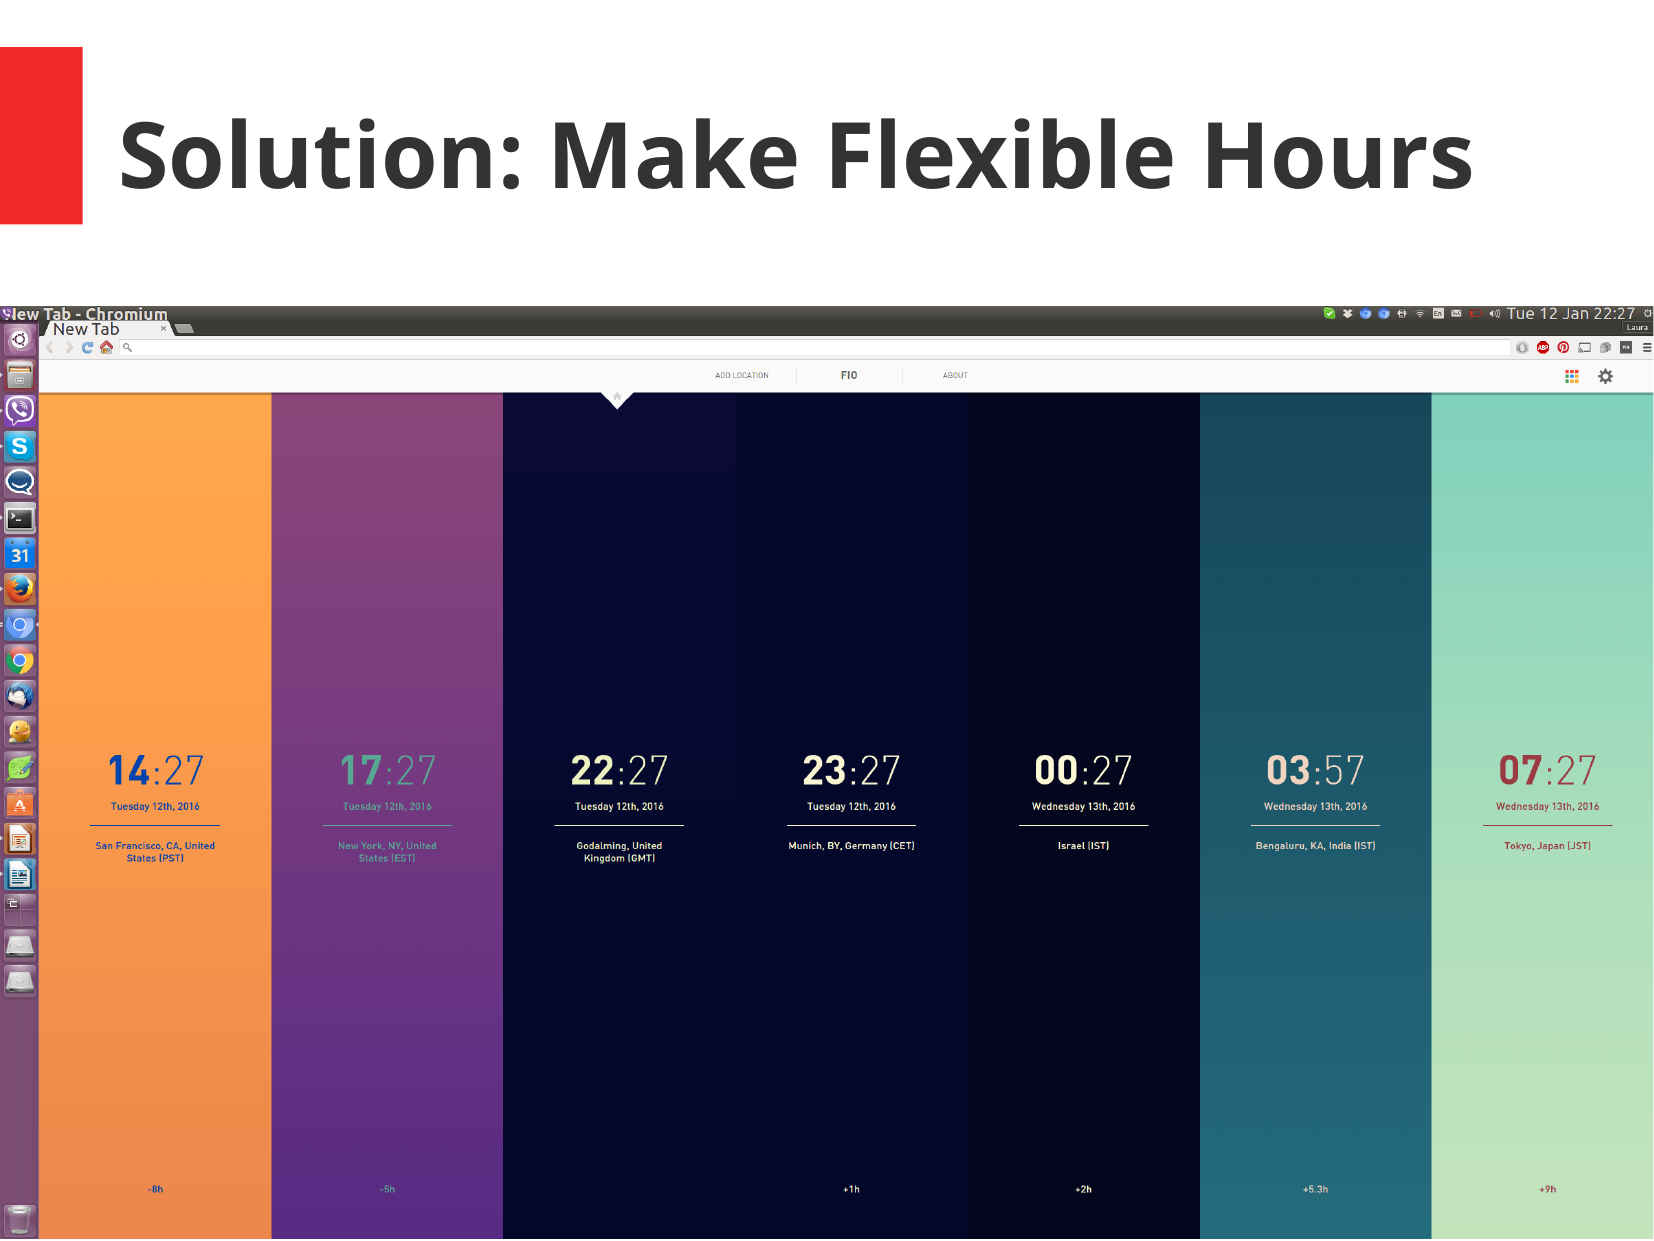

# Solution: Make Flexible Hours
@czajkowski
4